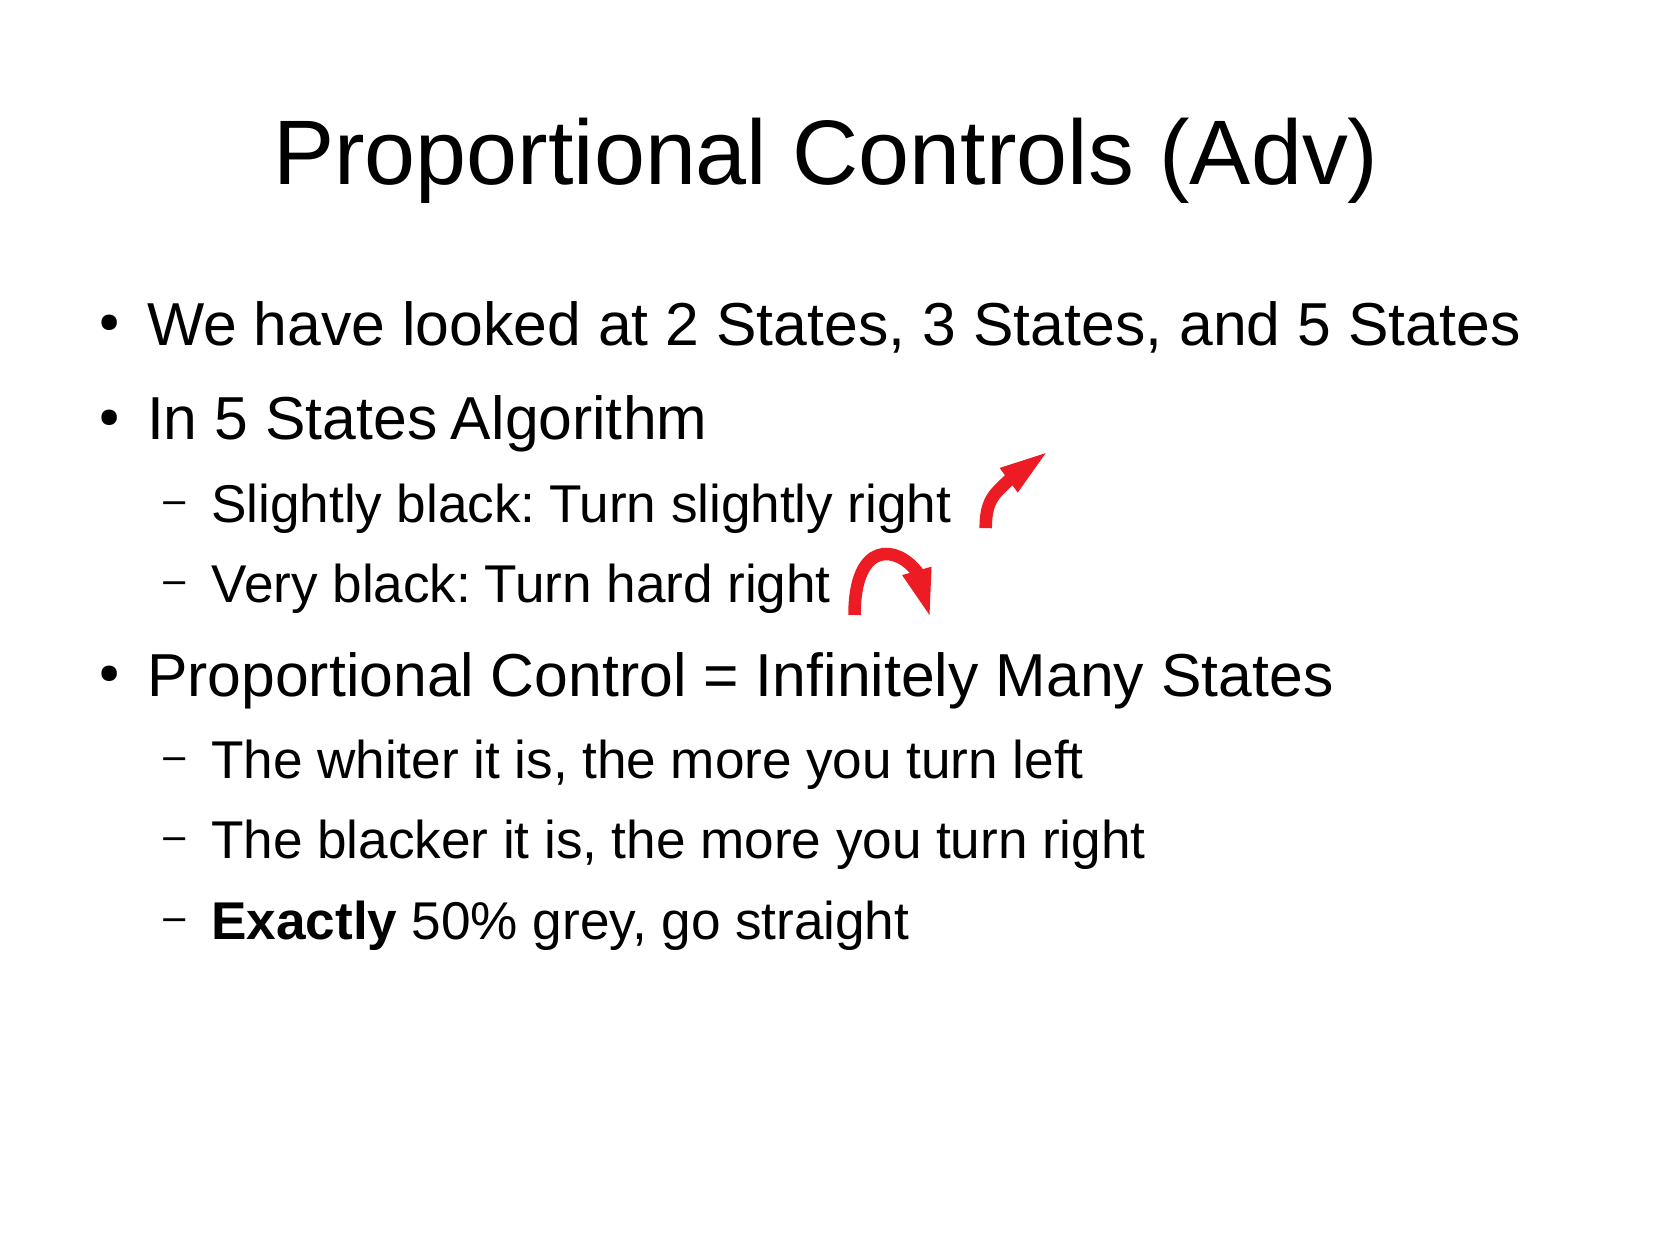

# Proportional Controls (Adv)
We have looked at 2 States, 3 States, and 5 States
In 5 States Algorithm
Slightly black: Turn slightly right
Very black: Turn hard right
Proportional Control = Infinitely Many States
The whiter it is, the more you turn left
The blacker it is, the more you turn right
Exactly 50% grey, go straight